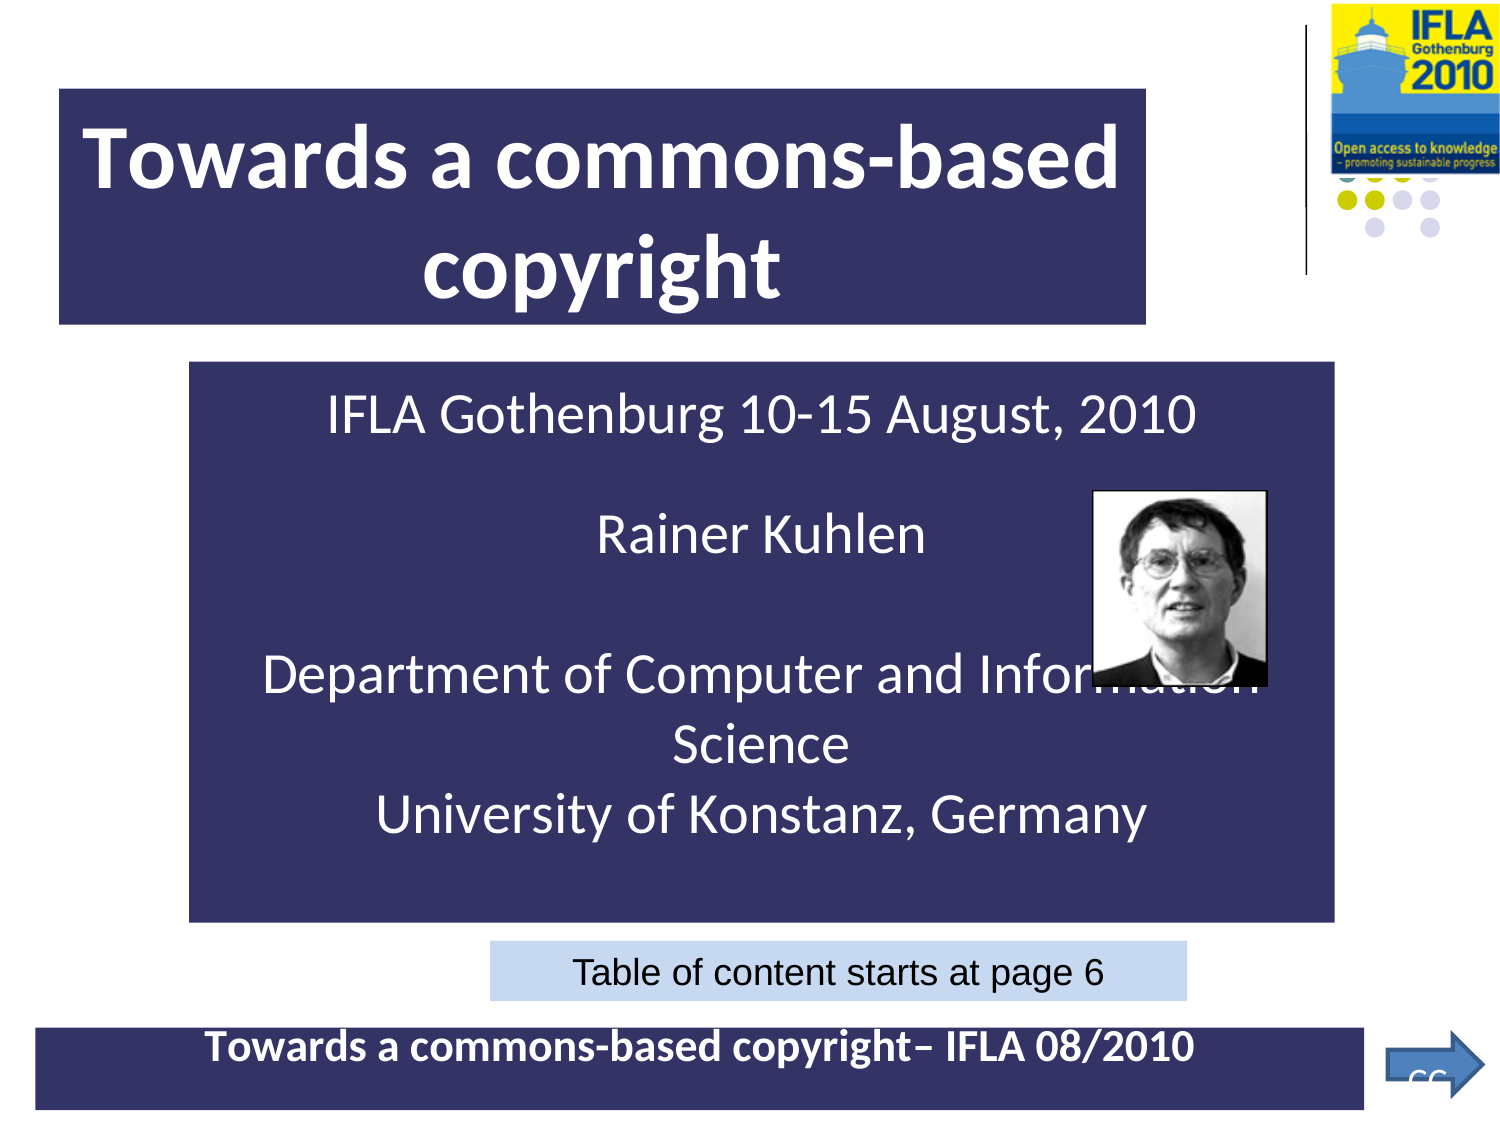

Towards a commons-based copyright
# IFLA Gothenburg 10-15 August, 2010 Rainer Kuhlen Department of Computer and Information Science University of Konstanz, Germany
Table of content starts at page 6
CC